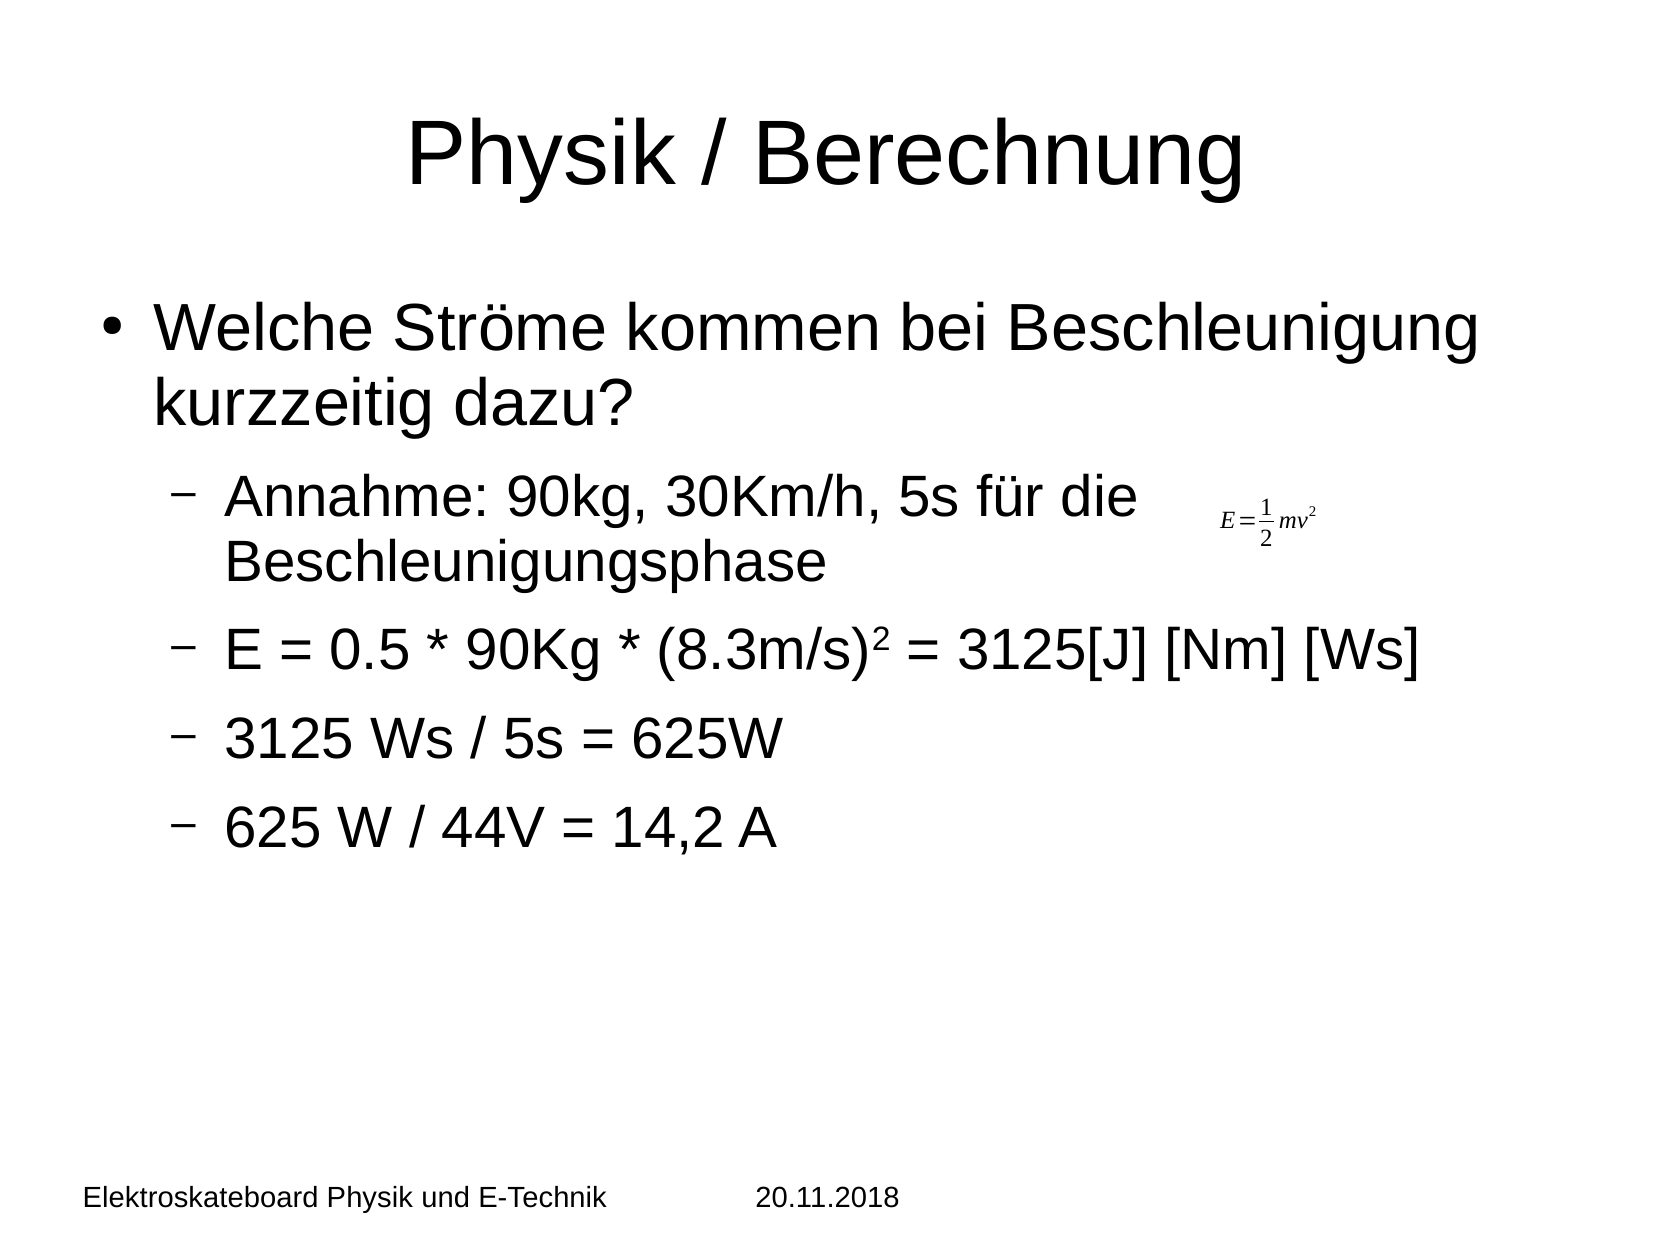

# Physik / Berechnung
Welche Ströme kommen bei Beschleunigung kurzzeitig dazu?
Annahme: 90kg, 30Km/h, 5s für die Beschleunigungsphase
E = 0.5 * 90Kg * (8.3m/s)2 = 3125[J] [Nm] [Ws]
3125 Ws / 5s = 625W
625 W / 44V = 14,2 A